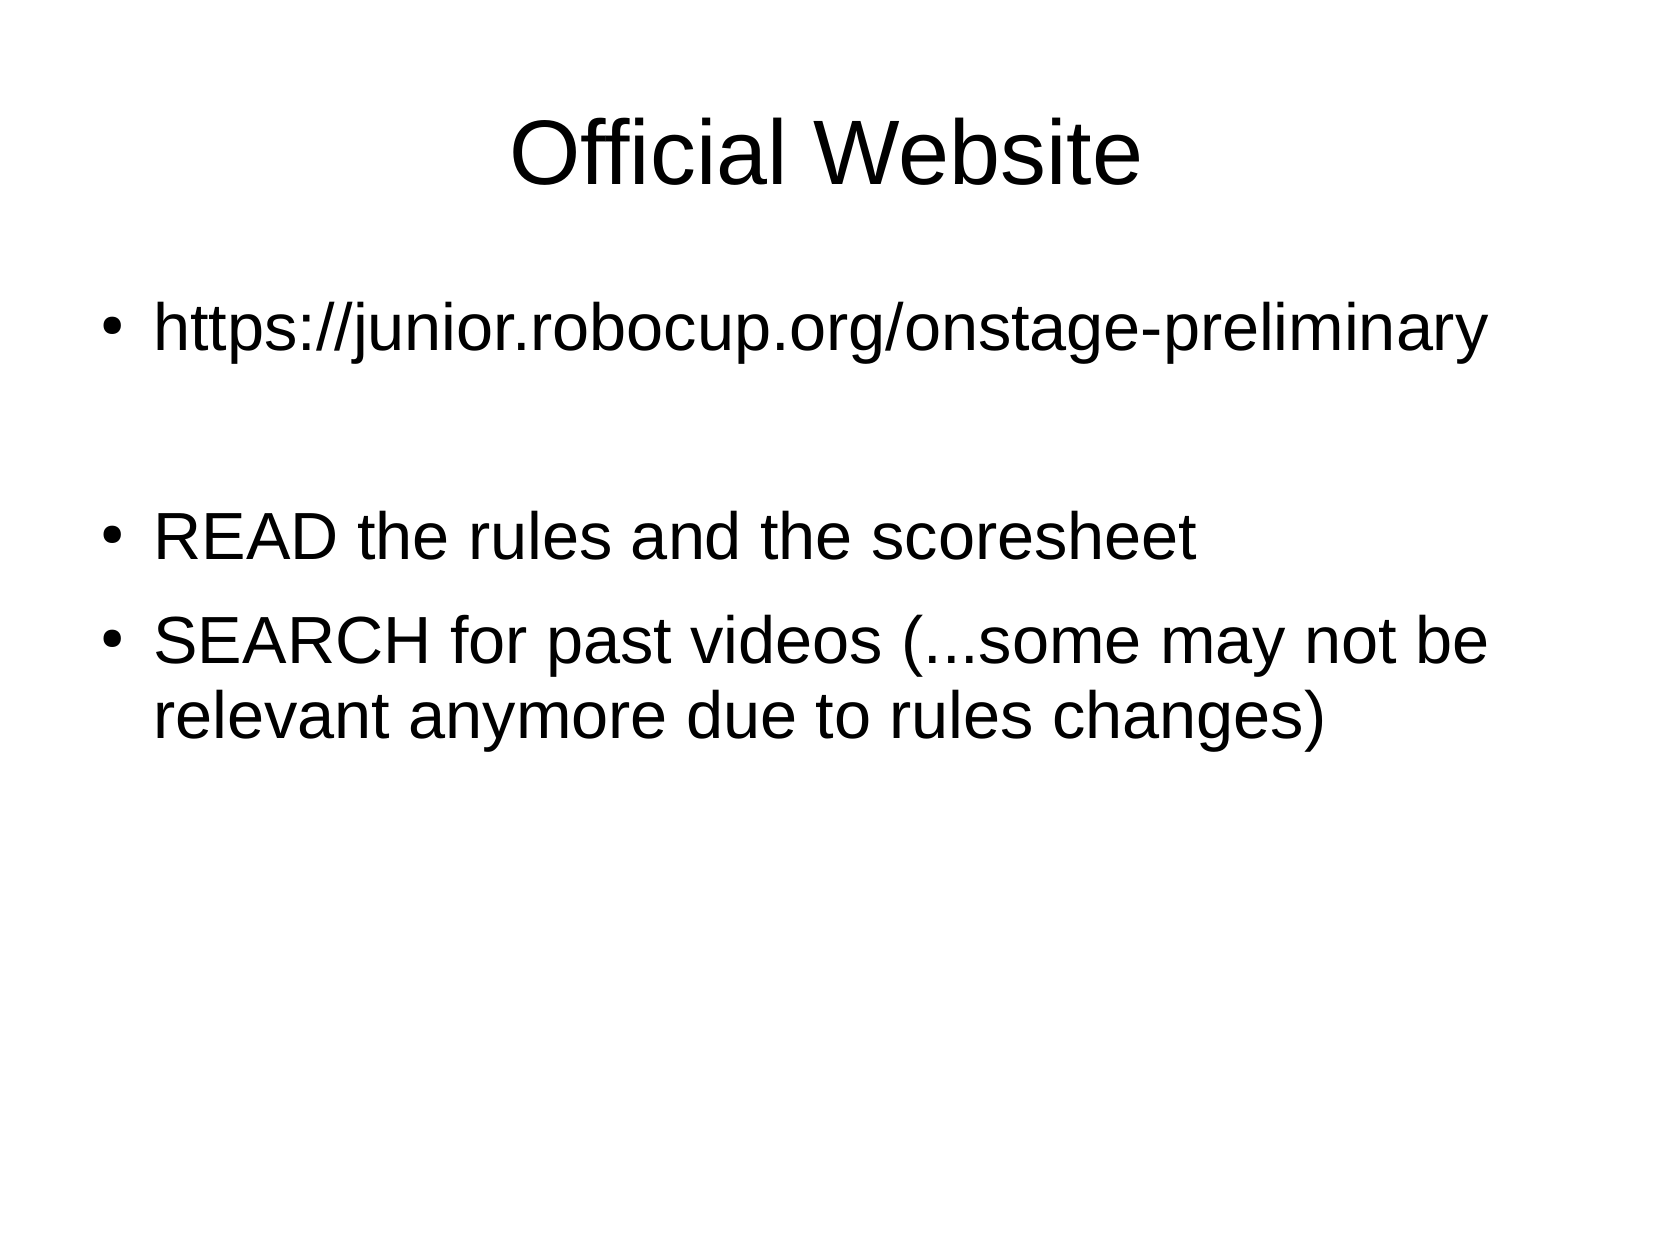

# Official Website
https://junior.robocup.org/onstage-preliminary
READ the rules and the scoresheet
SEARCH for past videos (...some may not be relevant anymore due to rules changes)